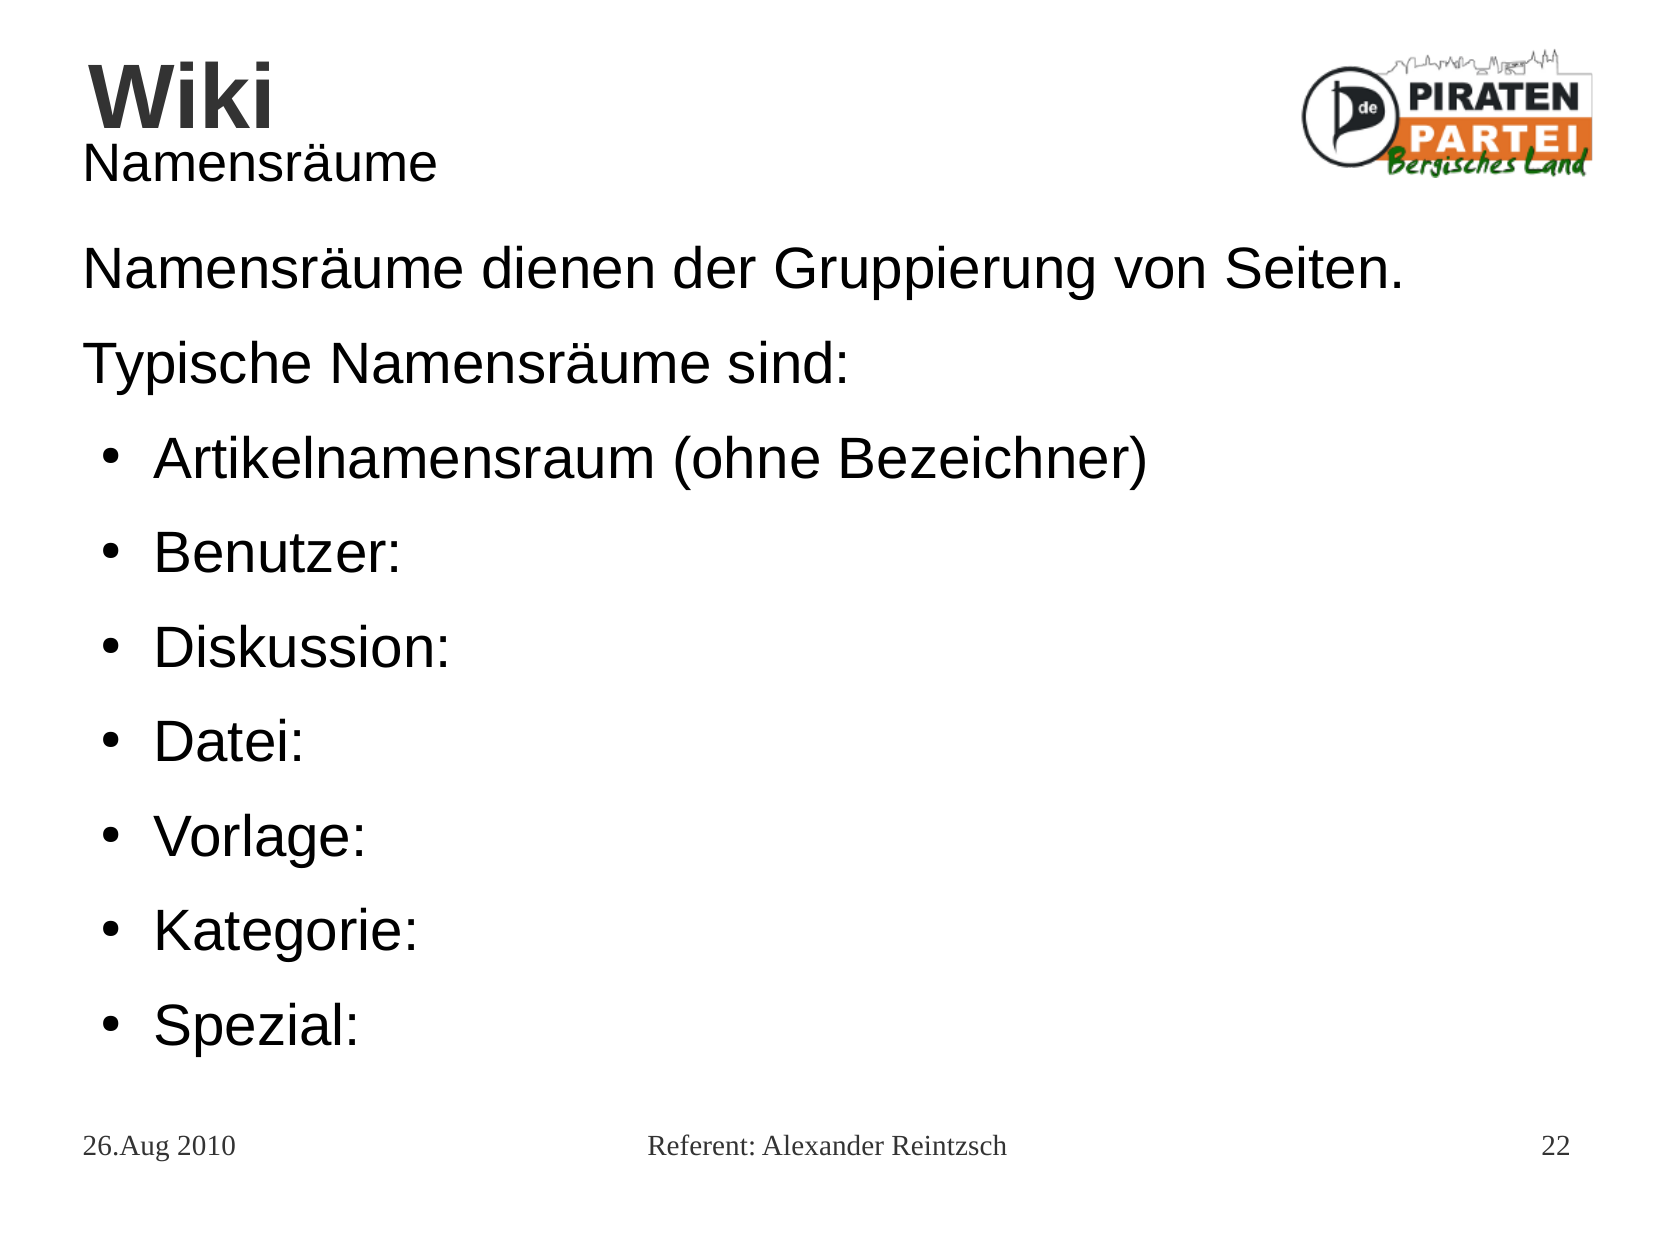

# Namensräume
Namensräume dienen der Gruppierung von Seiten.
Typische Namensräume sind:
Artikelnamensraum (ohne Bezeichner)
Benutzer:
Diskussion:
Datei:
Vorlage:
Kategorie:
Spezial:
22